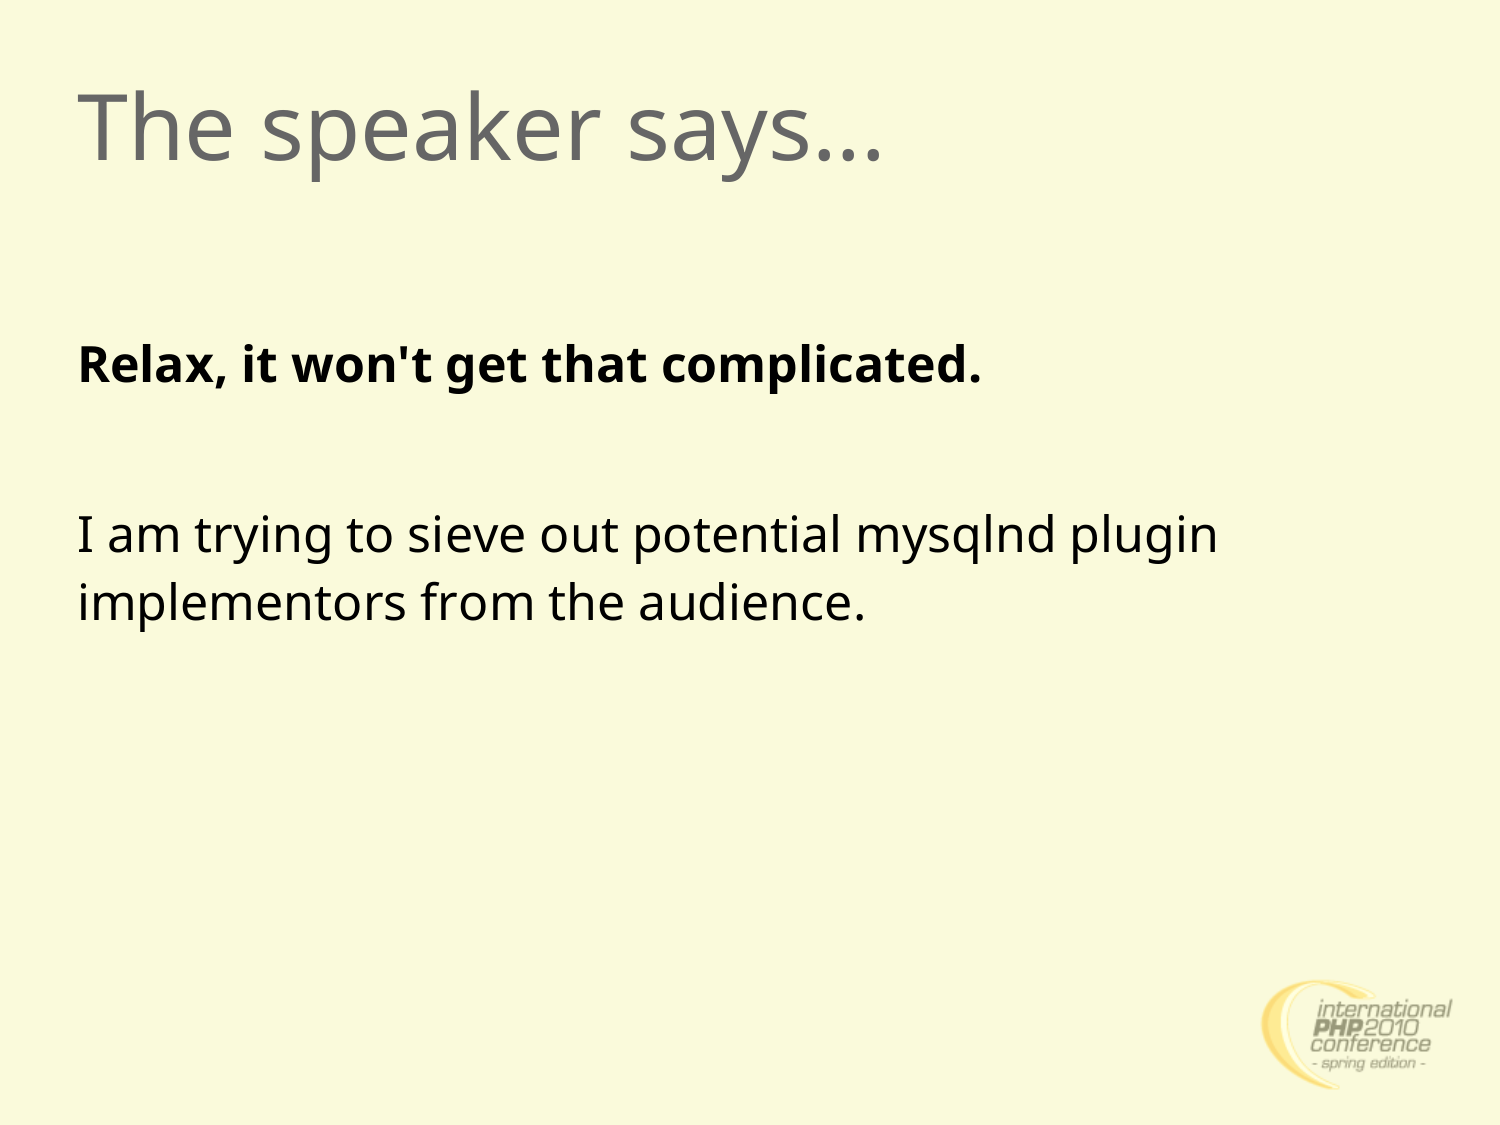

# The speaker says...
Relax, it won't get that complicated.
I am trying to sieve out potential mysqlnd plugin implementors from the audience.